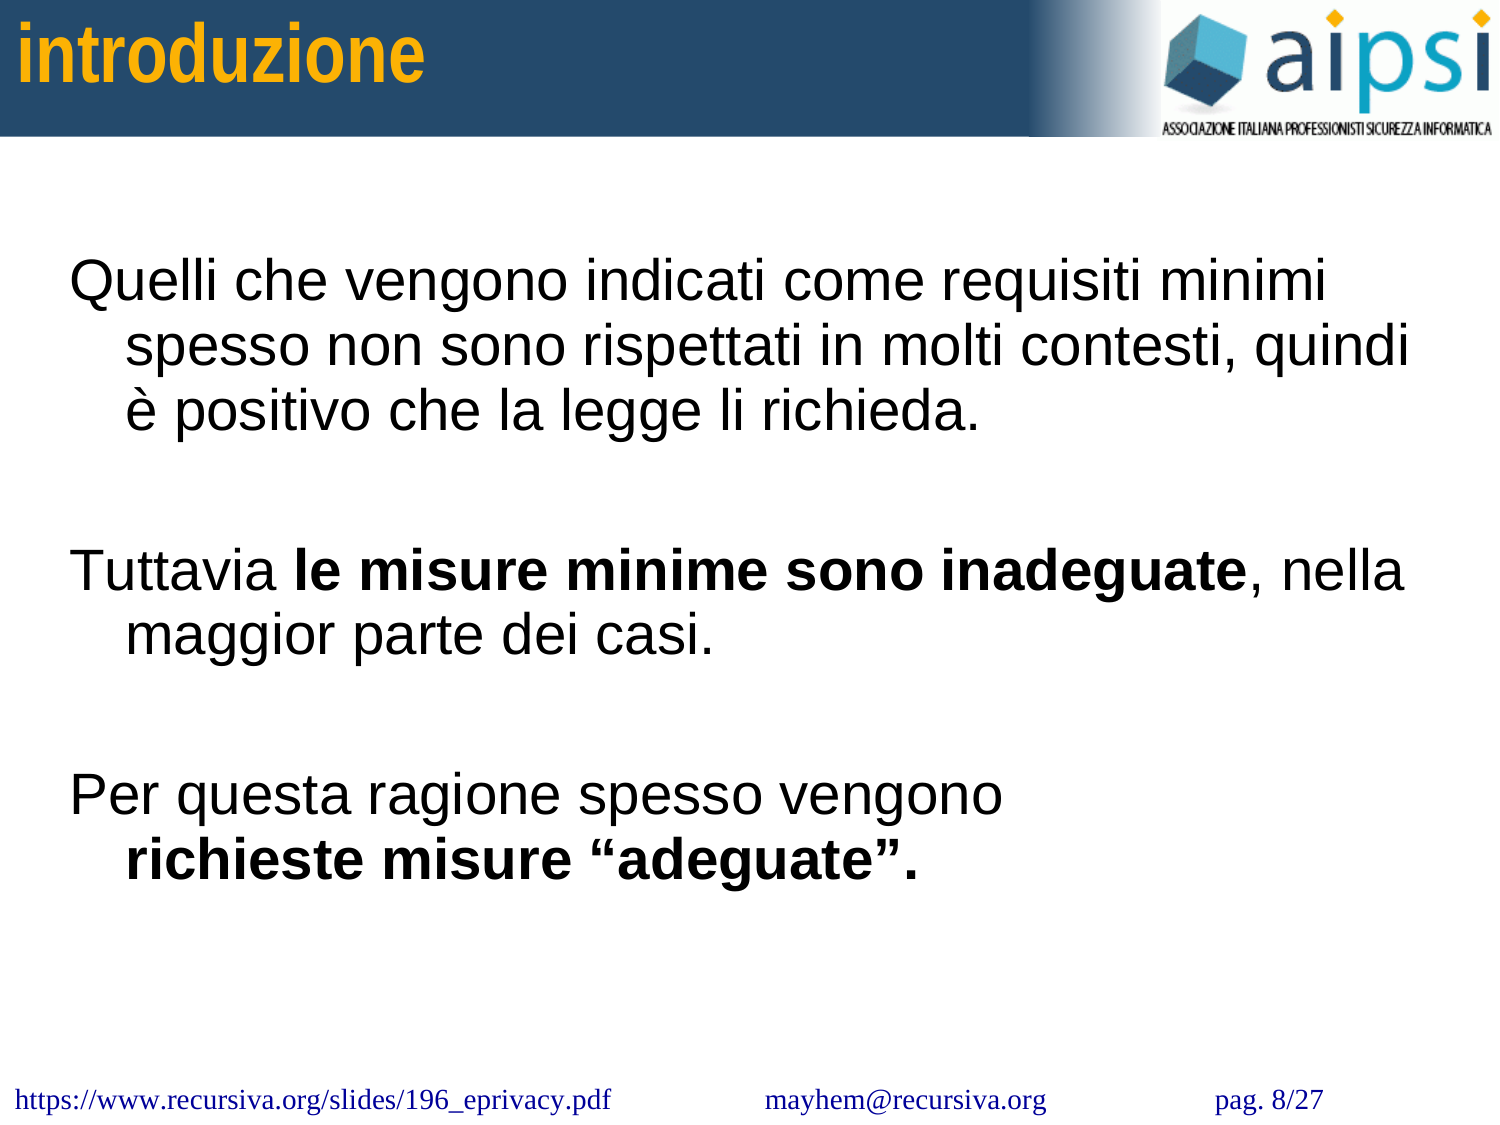

# introduzione
Quelli che vengono indicati come requisiti minimi spesso non sono rispettati in molti contesti, quindi è positivo che la legge li richieda.
Tuttavia le misure minime sono inadeguate, nella maggior parte dei casi.
Per questa ragione spesso vengono richieste misure “adeguate”.
8